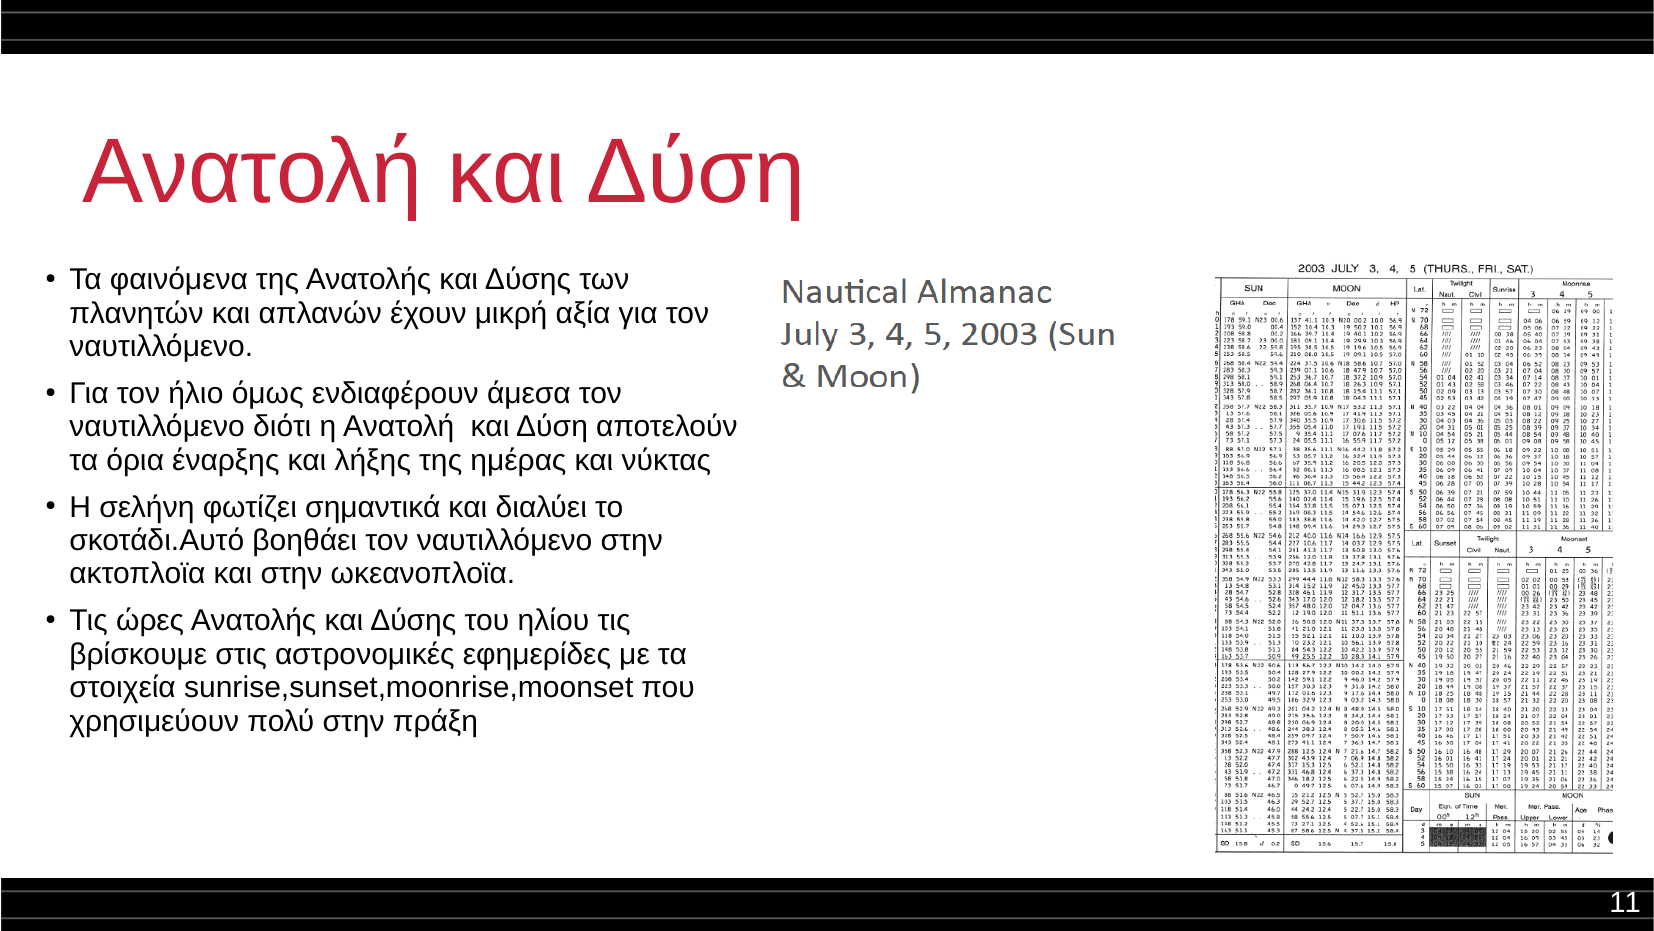

# Ανατολή και Δύση
νός
Τα φαινόμενα της Ανατολής και Δύσης των πλανητών και απλανών έχουν μικρή αξία για τον ναυτιλλόμενο.
Για τον ήλιο όμως ενδιαφέρουν άμεσα τον ναυτιλλόμενο διότι η Ανατολή και Δύση αποτελούν τα όρια έναρξης και λήξης της ημέρας και νύκτας
Η σελήνη φωτίζει σημαντικά και διαλύει το σκοτάδι.Αυτό βοηθάει τον ναυτιλλόμενο στην ακτοπλοϊα και στην ωκεανοπλοϊα.
Τις ώρες Ανατολής και Δύσης του ηλίου τις βρίσκουμε στις αστρονομικές εφημερίδες με τα στοιχεία sunrise,sunset,moonrise,moonset που χρησιμεύουν πολύ στην πράξη